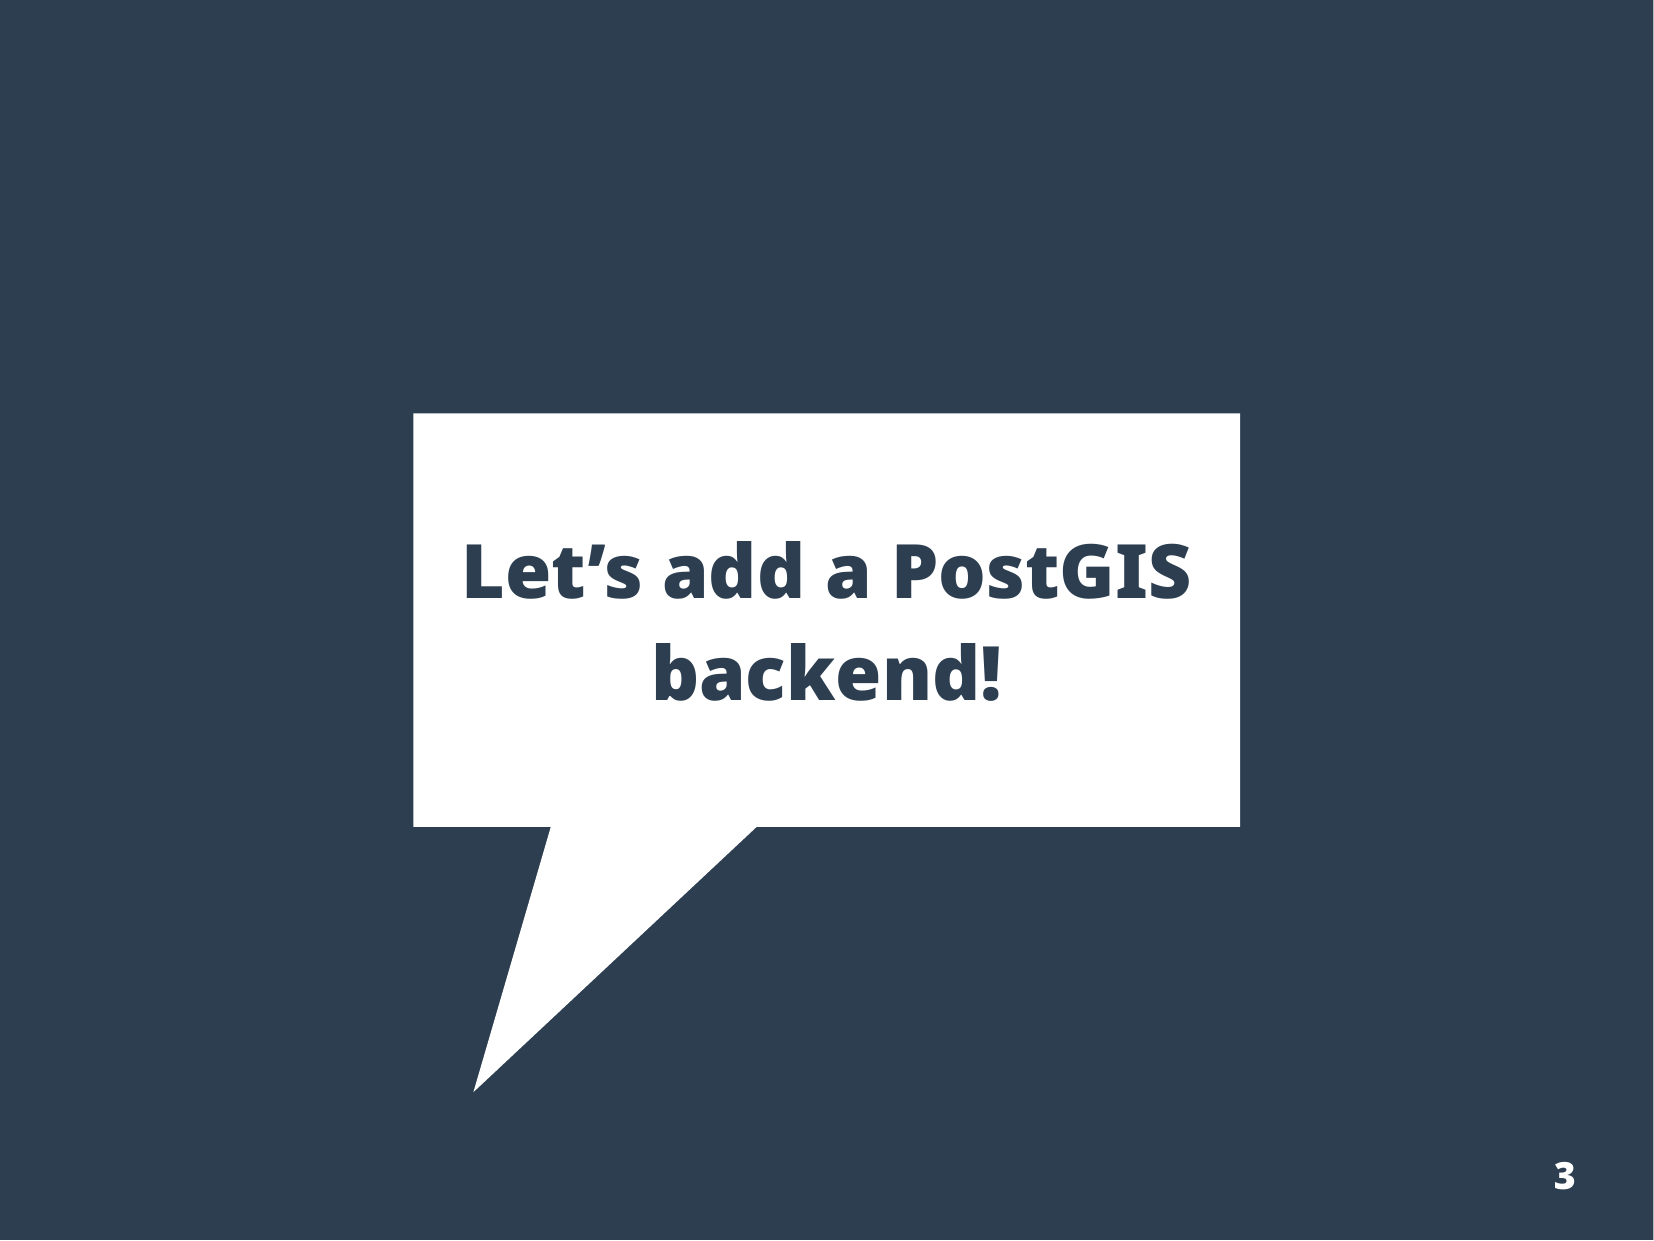

# Let’s add a PostGIS backend!
3